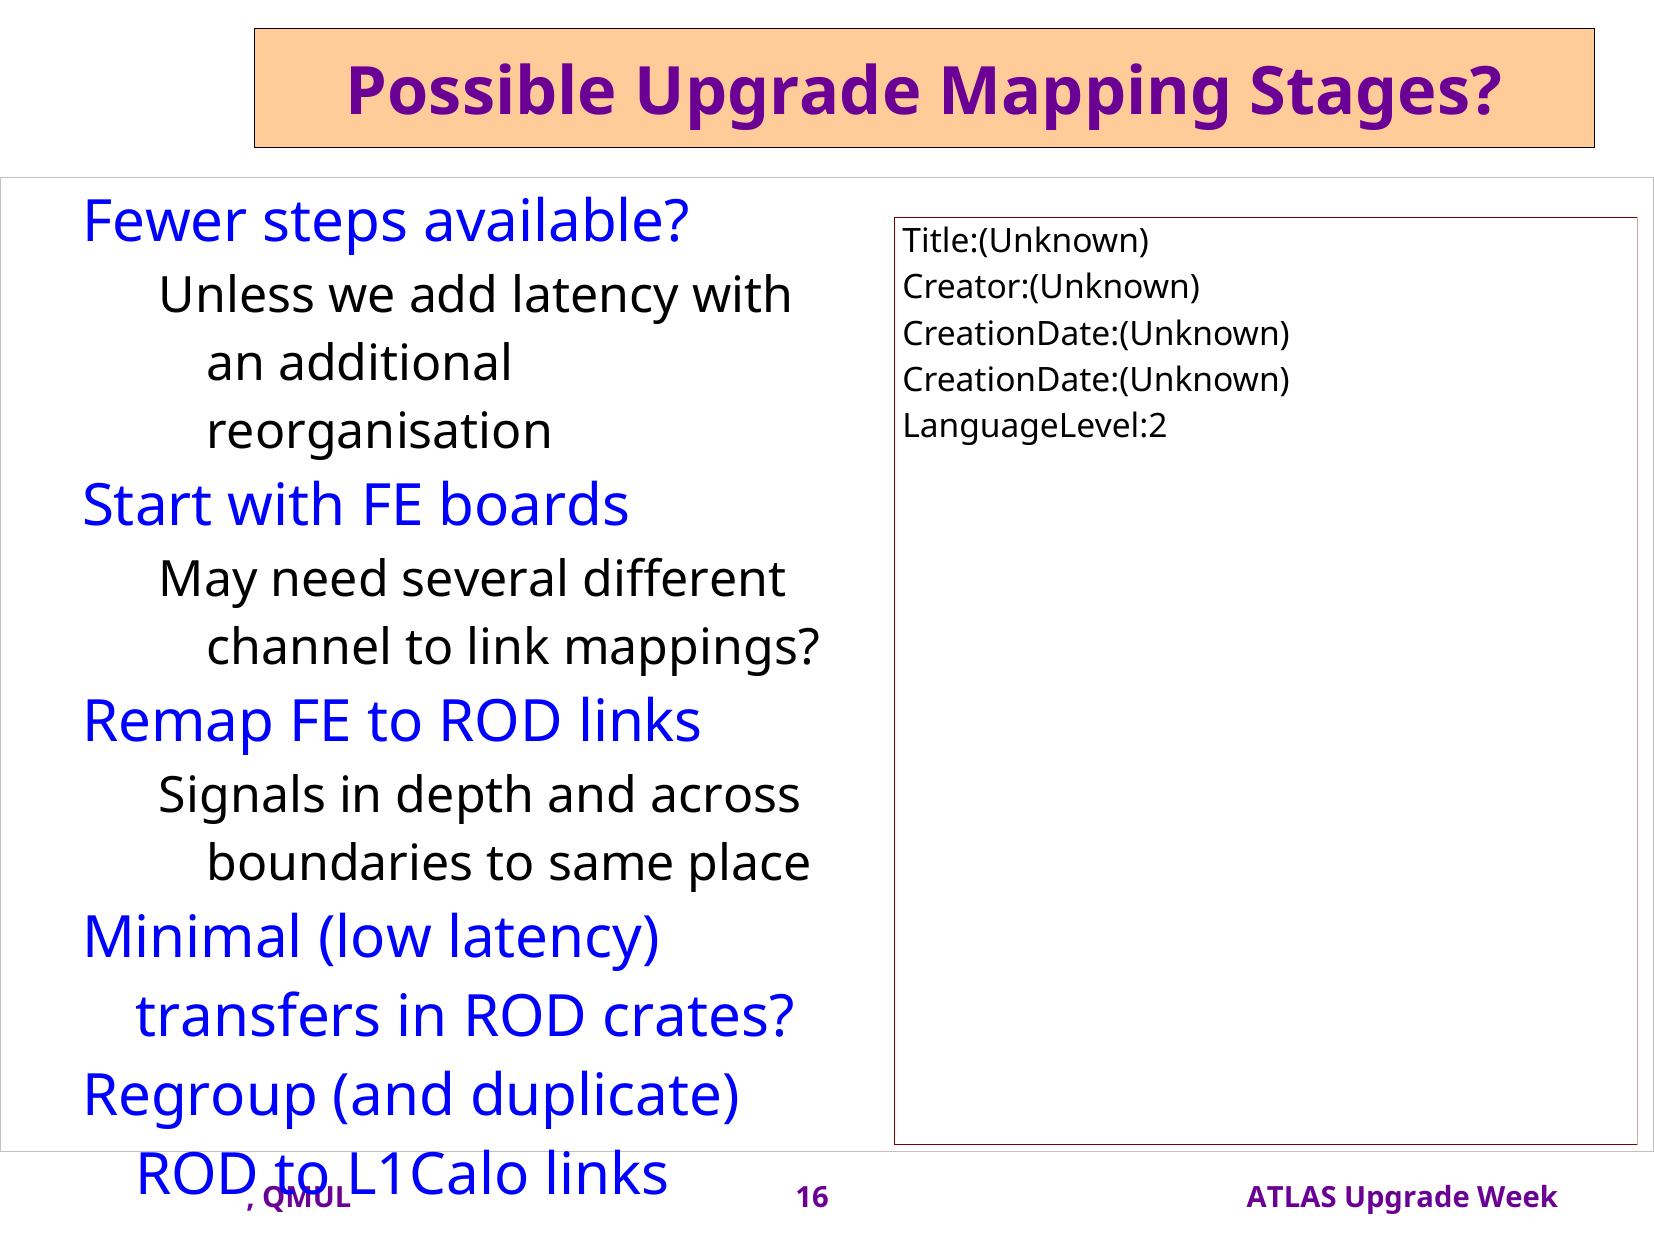

# Possible Upgrade Mapping Stages?
Fewer steps available?
Unless we add latency with an additional reorganisation
Start with FE boards
May need several different channel to link mappings?
Remap FE to ROD links
Signals in depth and across boundaries to same place
Minimal (low latency) transfers in ROD crates?
Regroup (and duplicate) ROD to L1Calo links